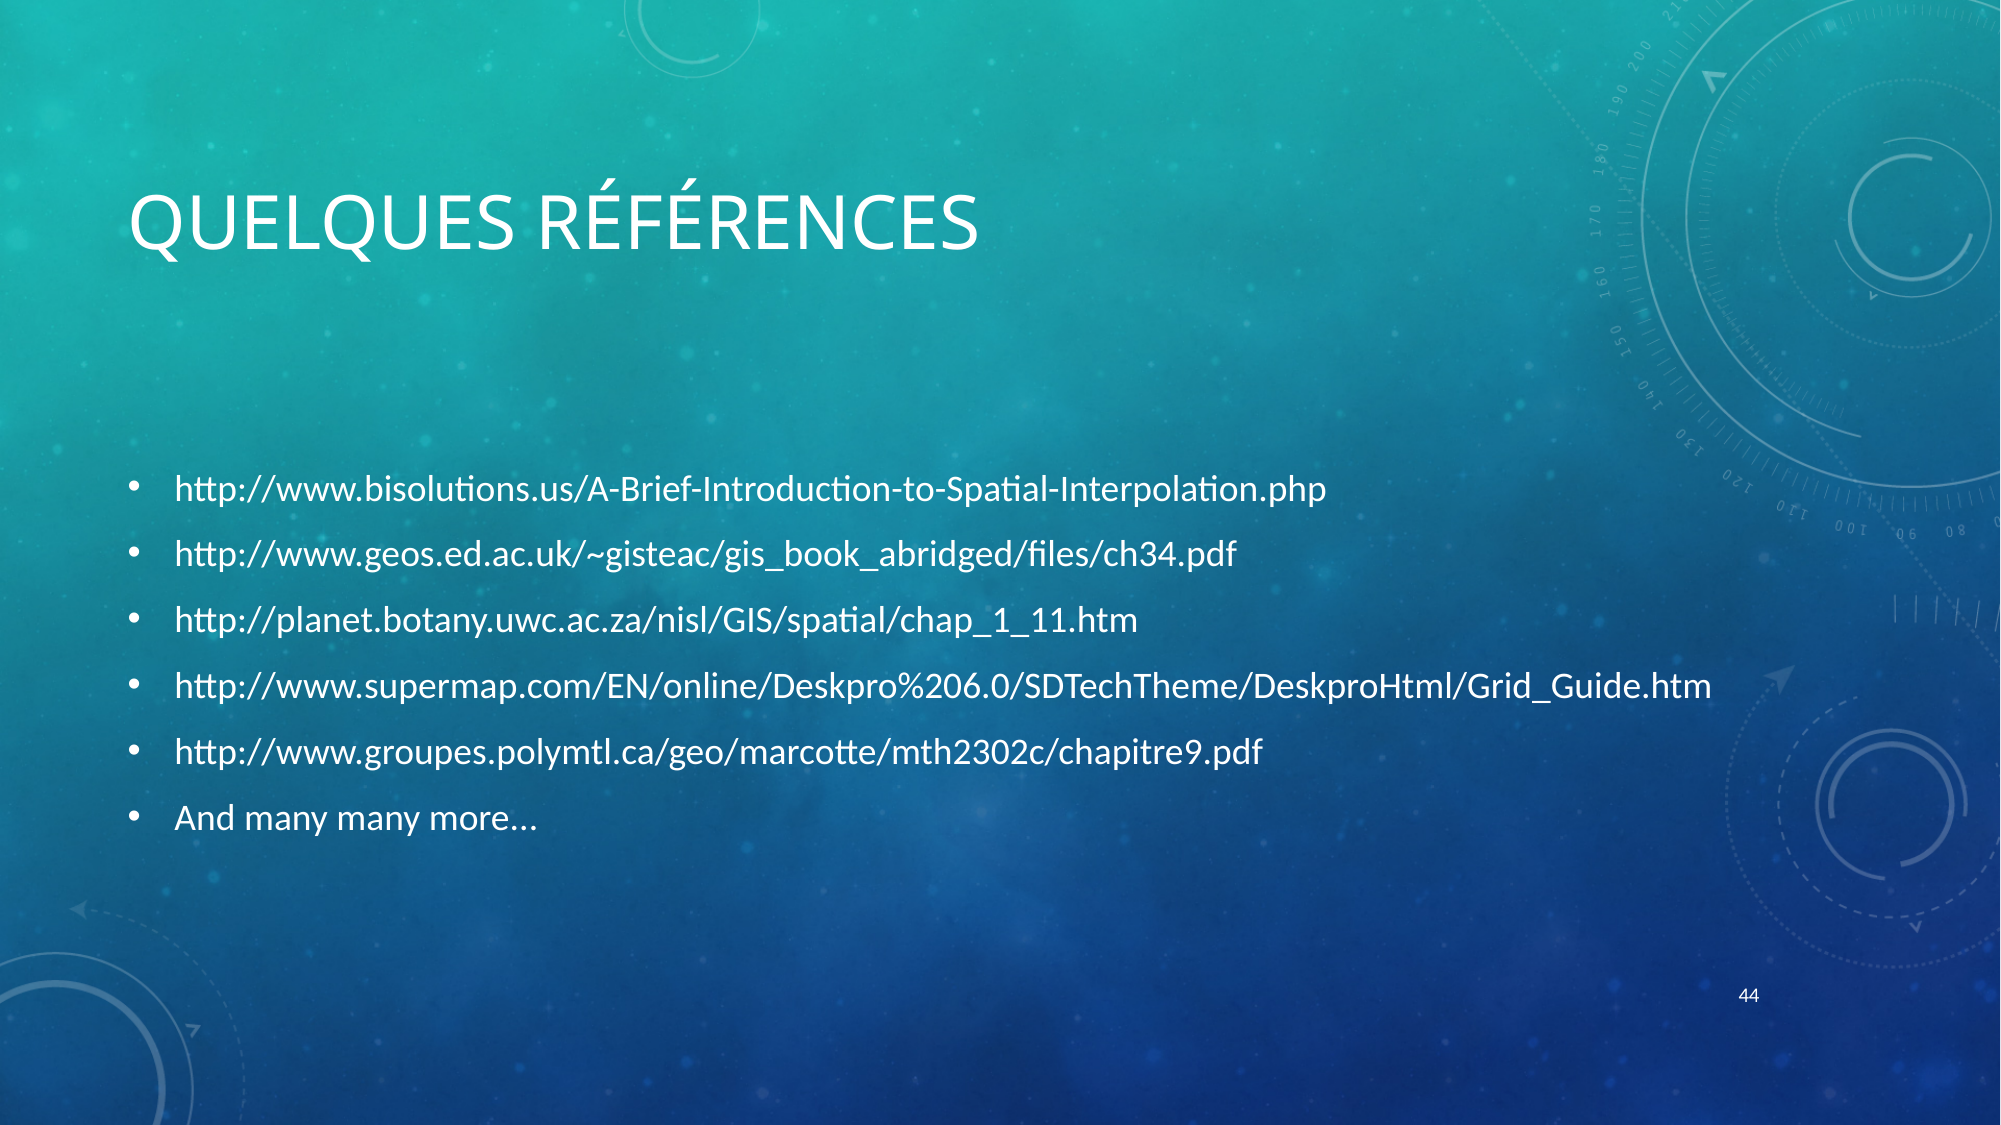

# Quelques références
http://www.bisolutions.us/A-Brief-Introduction-to-Spatial-Interpolation.php
http://www.geos.ed.ac.uk/~gisteac/gis_book_abridged/files/ch34.pdf
http://planet.botany.uwc.ac.za/nisl/GIS/spatial/chap_1_11.htm
http://www.supermap.com/EN/online/Deskpro%206.0/SDTechTheme/DeskproHtml/Grid_Guide.htm
http://www.groupes.polymtl.ca/geo/marcotte/mth2302c/chapitre9.pdf
And many many more...